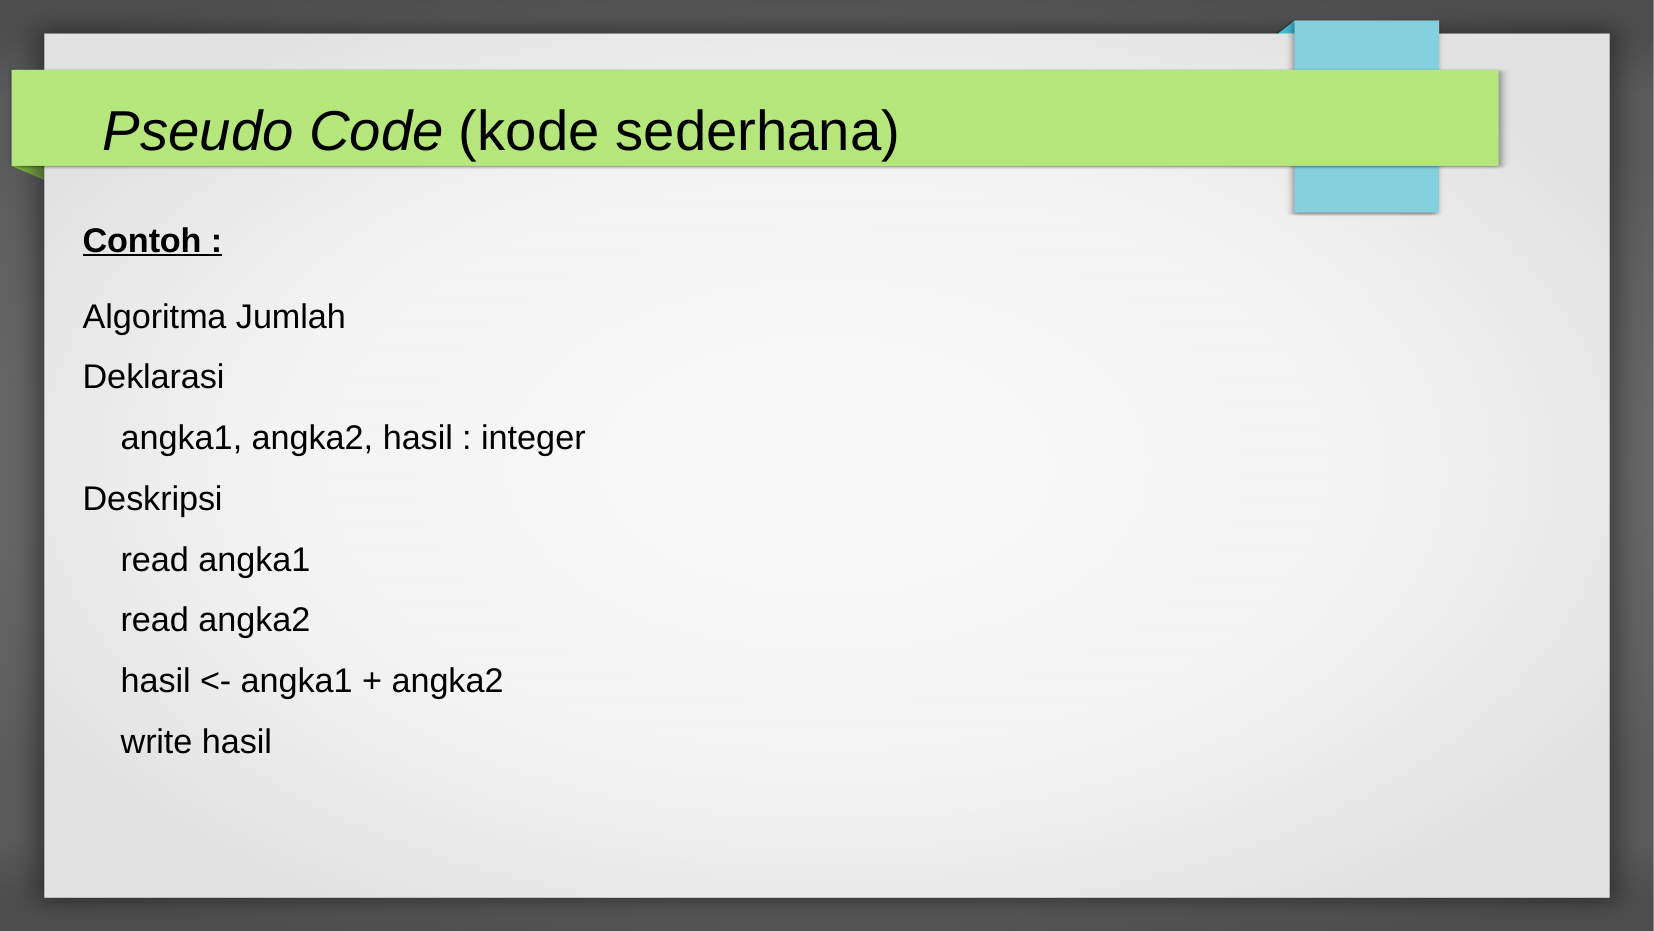

# Pseudo Code (kode sederhana)
Contoh :
Algoritma Jumlah
Deklarasi
 angka1, angka2, hasil : integer
Deskripsi
 read angka1
 read angka2
 hasil <- angka1 + angka2
 write hasil